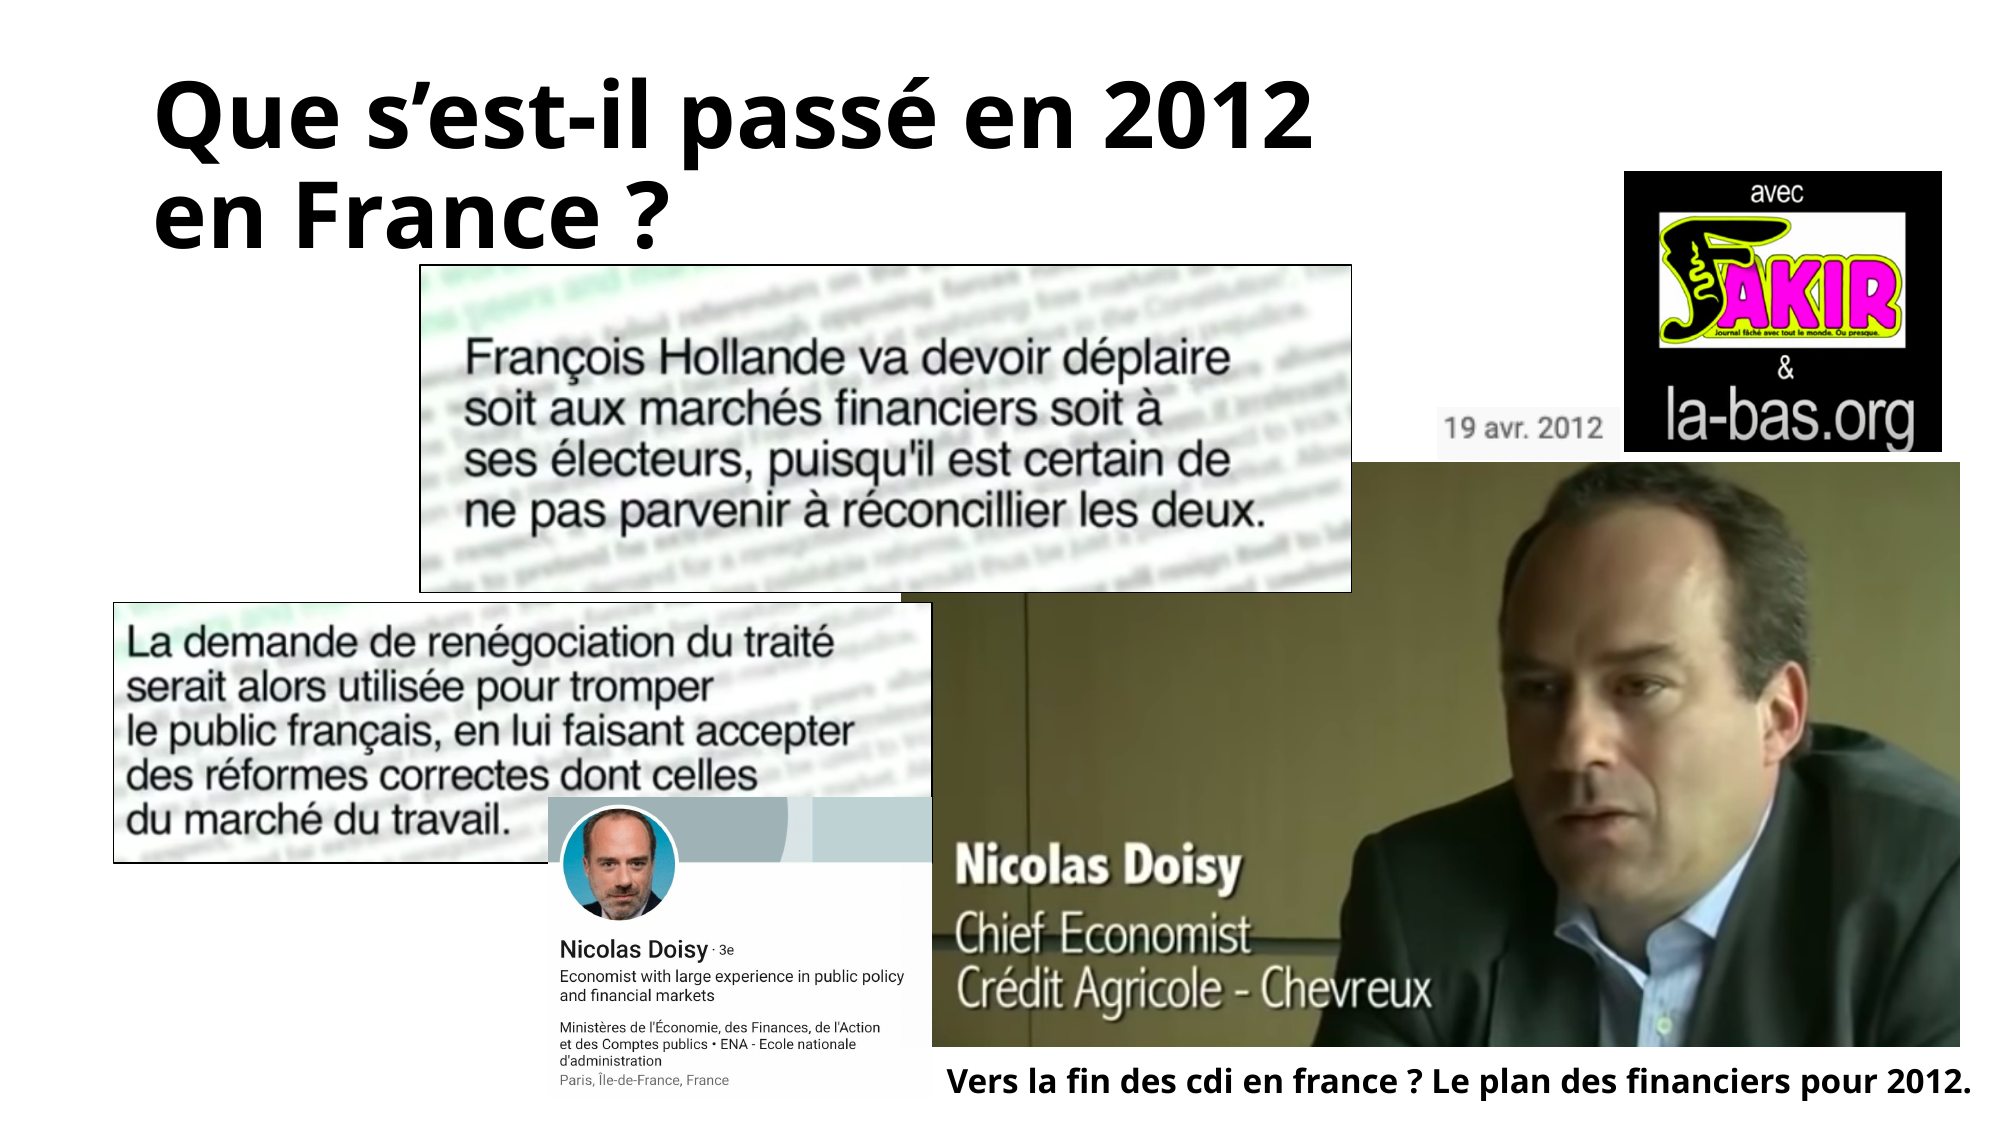

# Que s’est-il passé en 2012 en France ?
Vers la fin des cdi en france ? Le plan des financiers pour 2012.